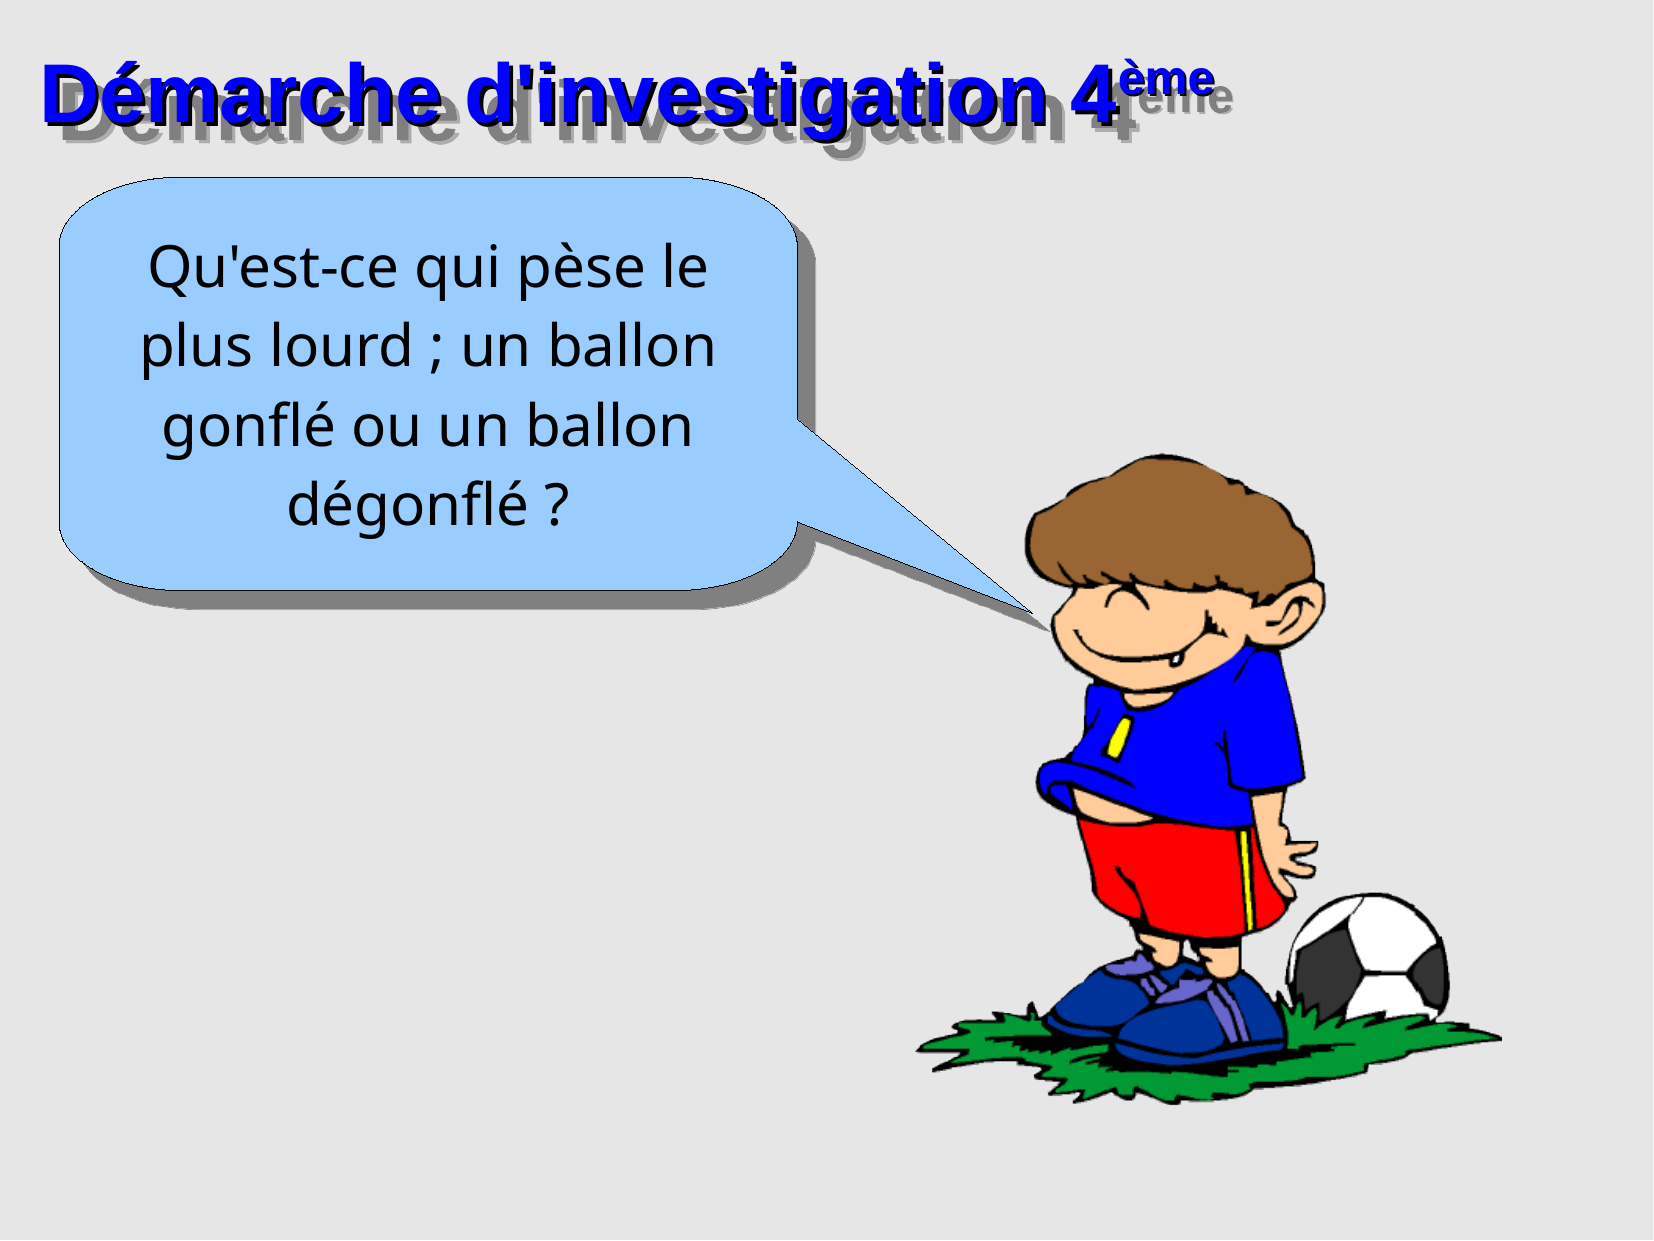

Démarche d'investigation 4ème
Qu'est-ce qui pèse le plus lourd ; un ballon gonflé ou un ballon dégonflé ?